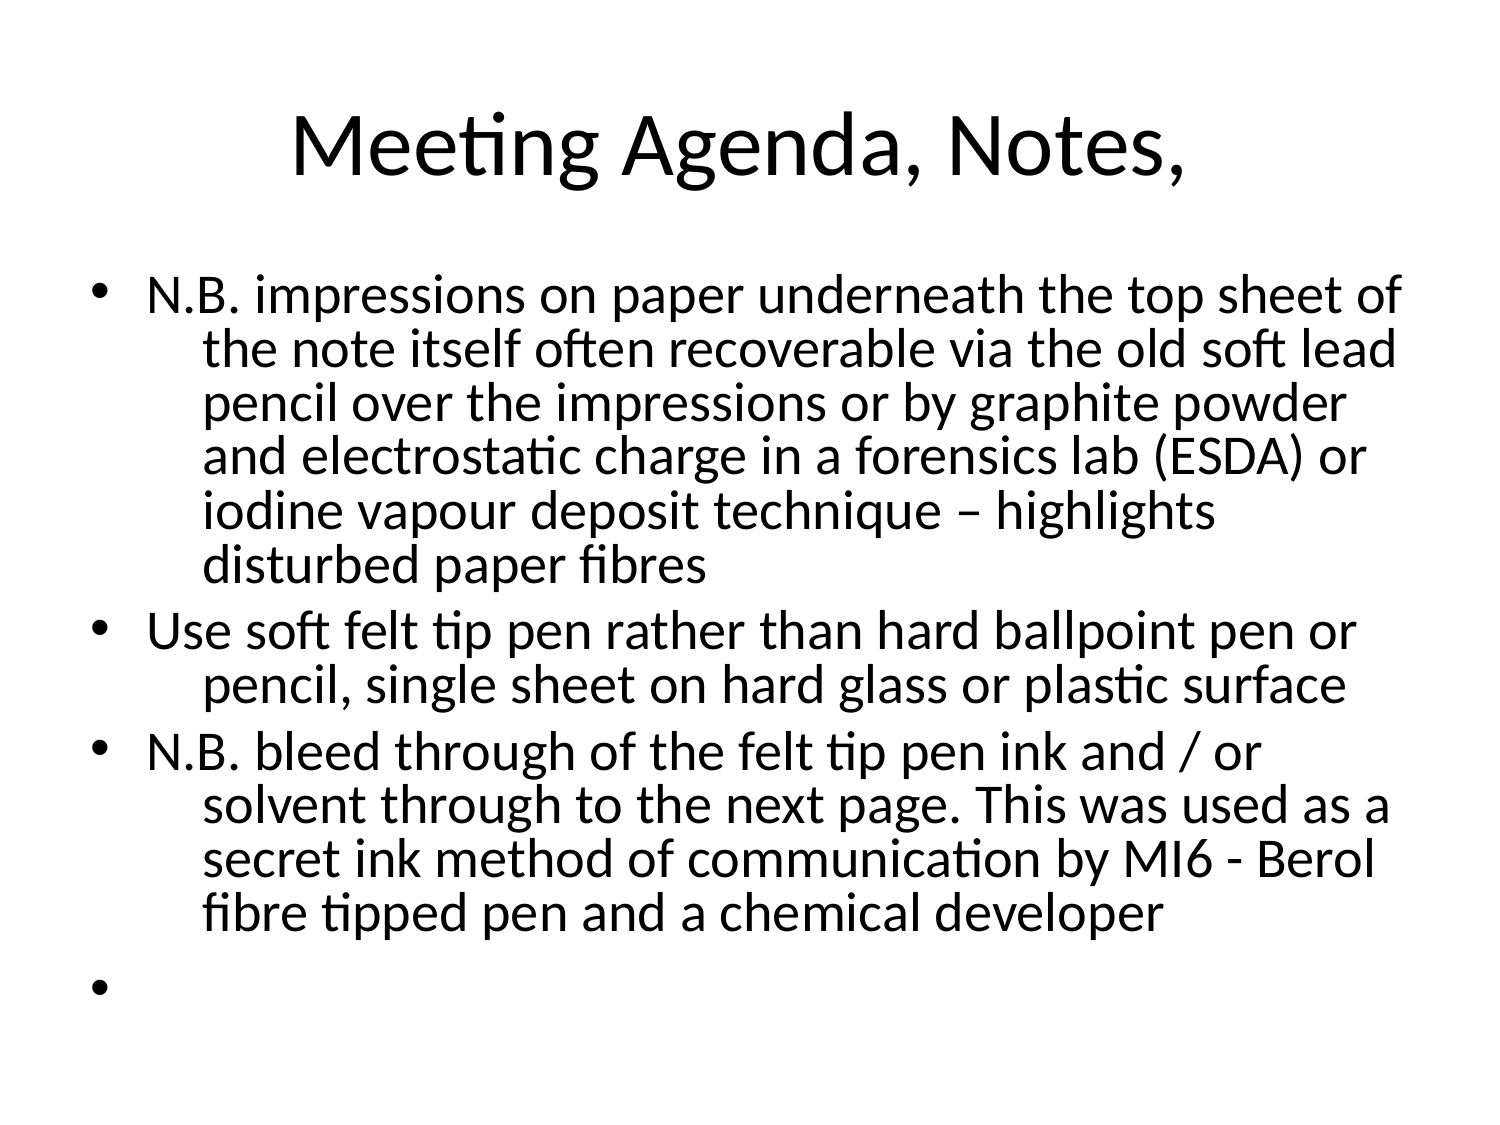

# Meeting Agenda, Notes,
N.B. impressions on paper underneath the top sheet of the note itself often recoverable via the old soft lead pencil over the impressions or by graphite powder and electrostatic charge in a forensics lab (ESDA) or iodine vapour deposit technique – highlights disturbed paper fibres
Use soft felt tip pen rather than hard ballpoint pen or pencil, single sheet on hard glass or plastic surface
N.B. bleed through of the felt tip pen ink and / or solvent through to the next page. This was used as a secret ink method of communication by MI6 - Berol fibre tipped pen and a chemical developer